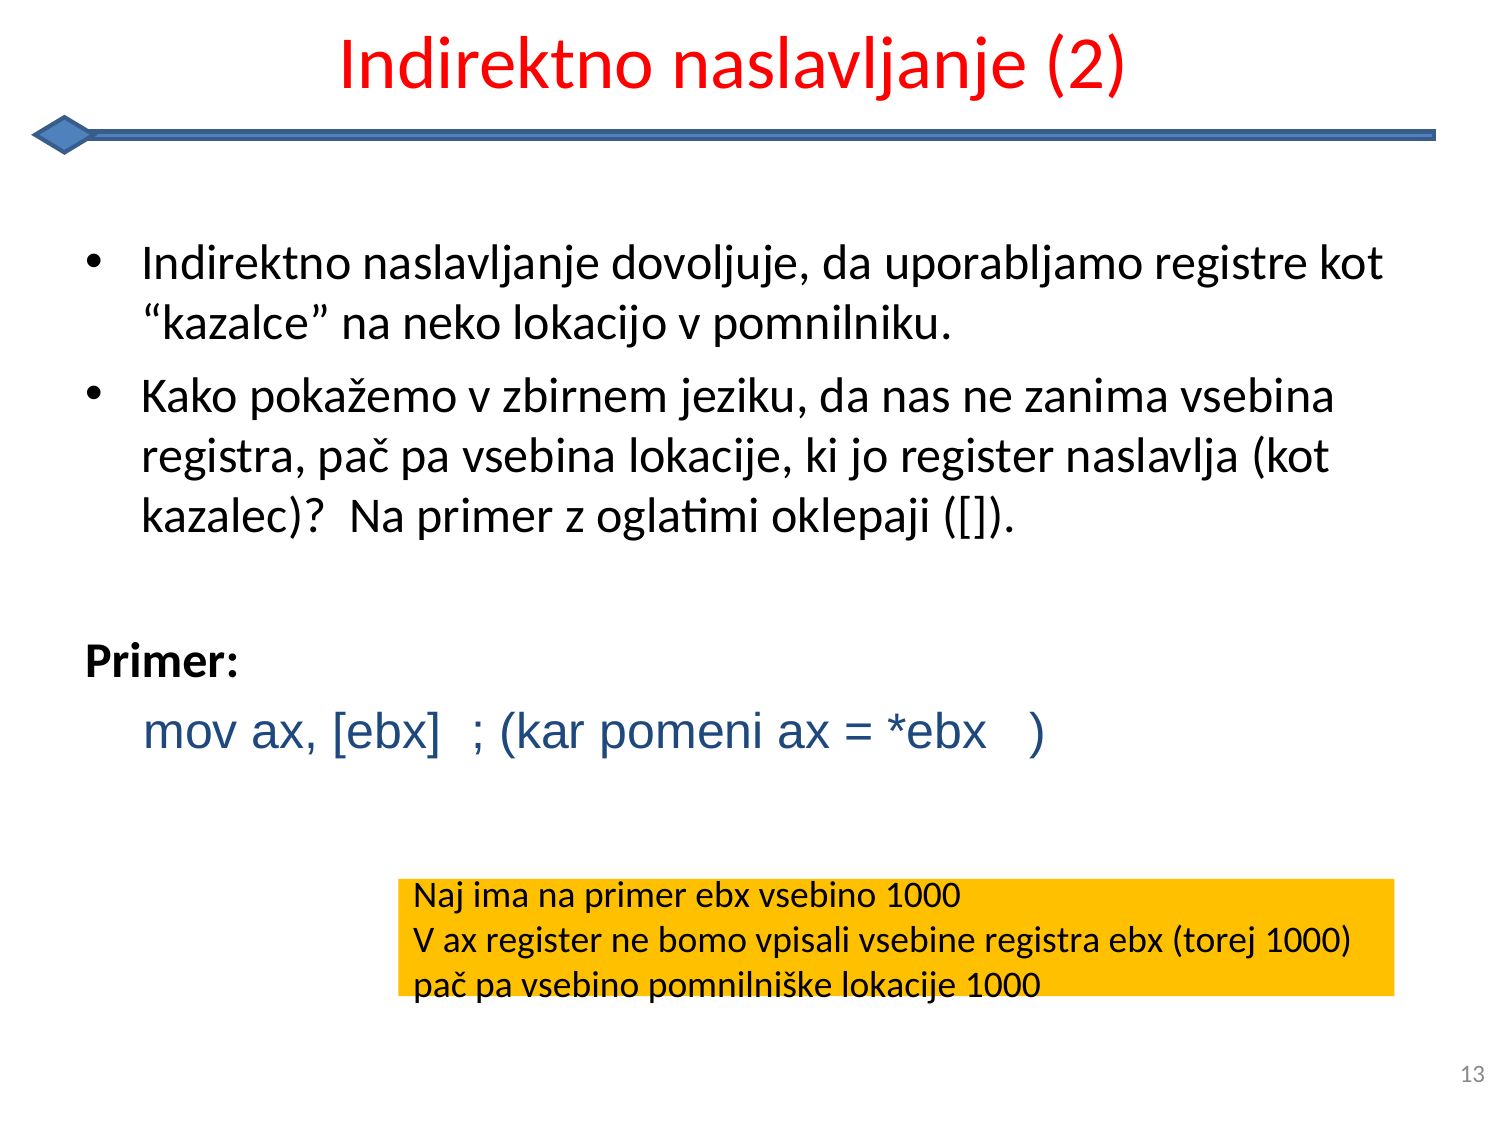

# Indirektno naslavljanje (2)
Indirektno naslavljanje dovoljuje, da uporabljamo registre kot “kazalce” na neko lokacijo v pomnilniku.
Kako pokažemo v zbirnem jeziku, da nas ne zanima vsebina registra, pač pa vsebina lokacije, ki jo register naslavlja (kot kazalec)? Na primer z oglatimi oklepaji ([]).
Primer:
mov ax, [ebx]	 ; (kar pomeni ax = *ebx )
Naj ima na primer ebx vsebino 1000
V ax register ne bomo vpisali vsebine registra ebx (torej 1000)
pač pa vsebino pomnilniške lokacije 1000